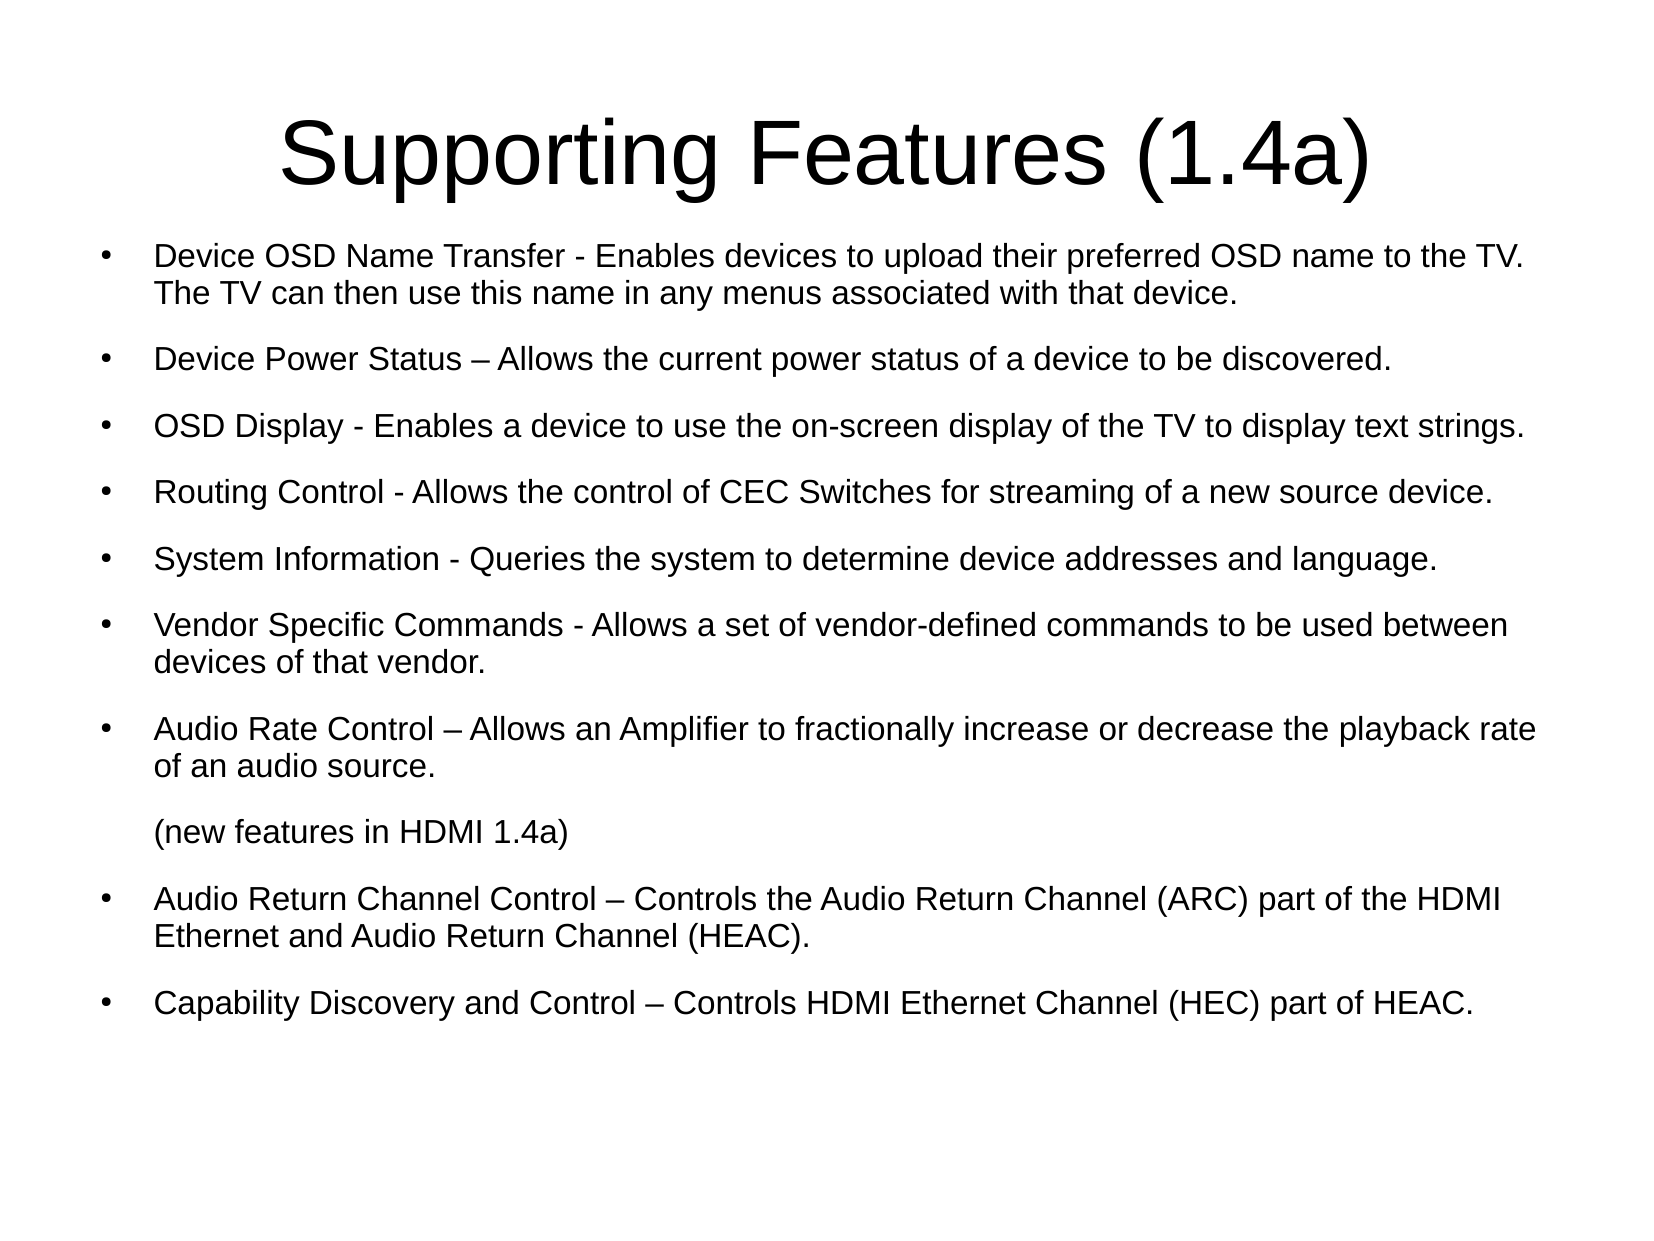

# Supporting Features (1.4a)
Device OSD Name Transfer - Enables devices to upload their preferred OSD name to the TV. The TV can then use this name in any menus associated with that device.
Device Power Status – Allows the current power status of a device to be discovered.
OSD Display - Enables a device to use the on-screen display of the TV to display text strings.
Routing Control - Allows the control of CEC Switches for streaming of a new source device.
System Information - Queries the system to determine device addresses and language.
Vendor Specific Commands - Allows a set of vendor-defined commands to be used between devices of that vendor.
Audio Rate Control – Allows an Amplifier to fractionally increase or decrease the playback rate of an audio source.
(new features in HDMI 1.4a)
Audio Return Channel Control – Controls the Audio Return Channel (ARC) part of the HDMI Ethernet and Audio Return Channel (HEAC).
Capability Discovery and Control – Controls HDMI Ethernet Channel (HEC) part of HEAC.